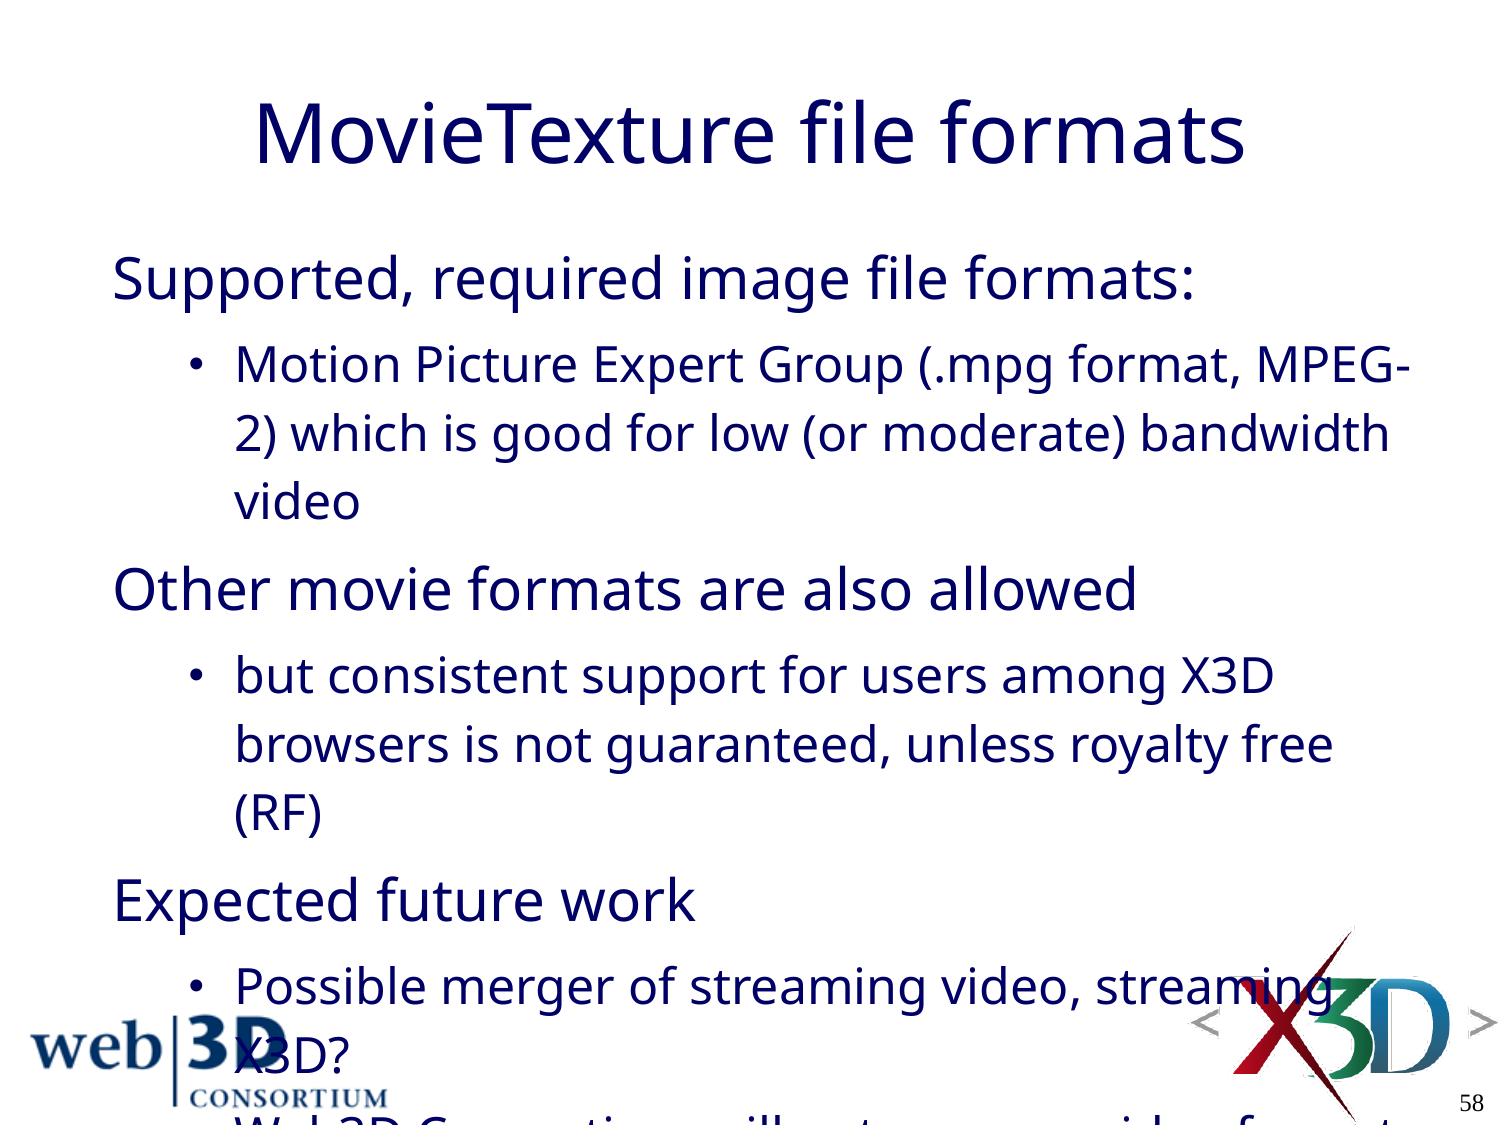

# MovieTexture file formats
Supported, required image file formats:
Motion Picture Expert Group (.mpg format, MPEG-2) which is good for low (or moderate) bandwidth video
Other movie formats are also allowed
but consistent support for users among X3D browsers is not guaranteed, unless royalty free (RF)
Expected future work
Possible merger of streaming video, streaming X3D?
Web3D Consortium will not approve video formats for Web use by X3D unless they are royalty free
Related efforts: World Wide Web Consortium